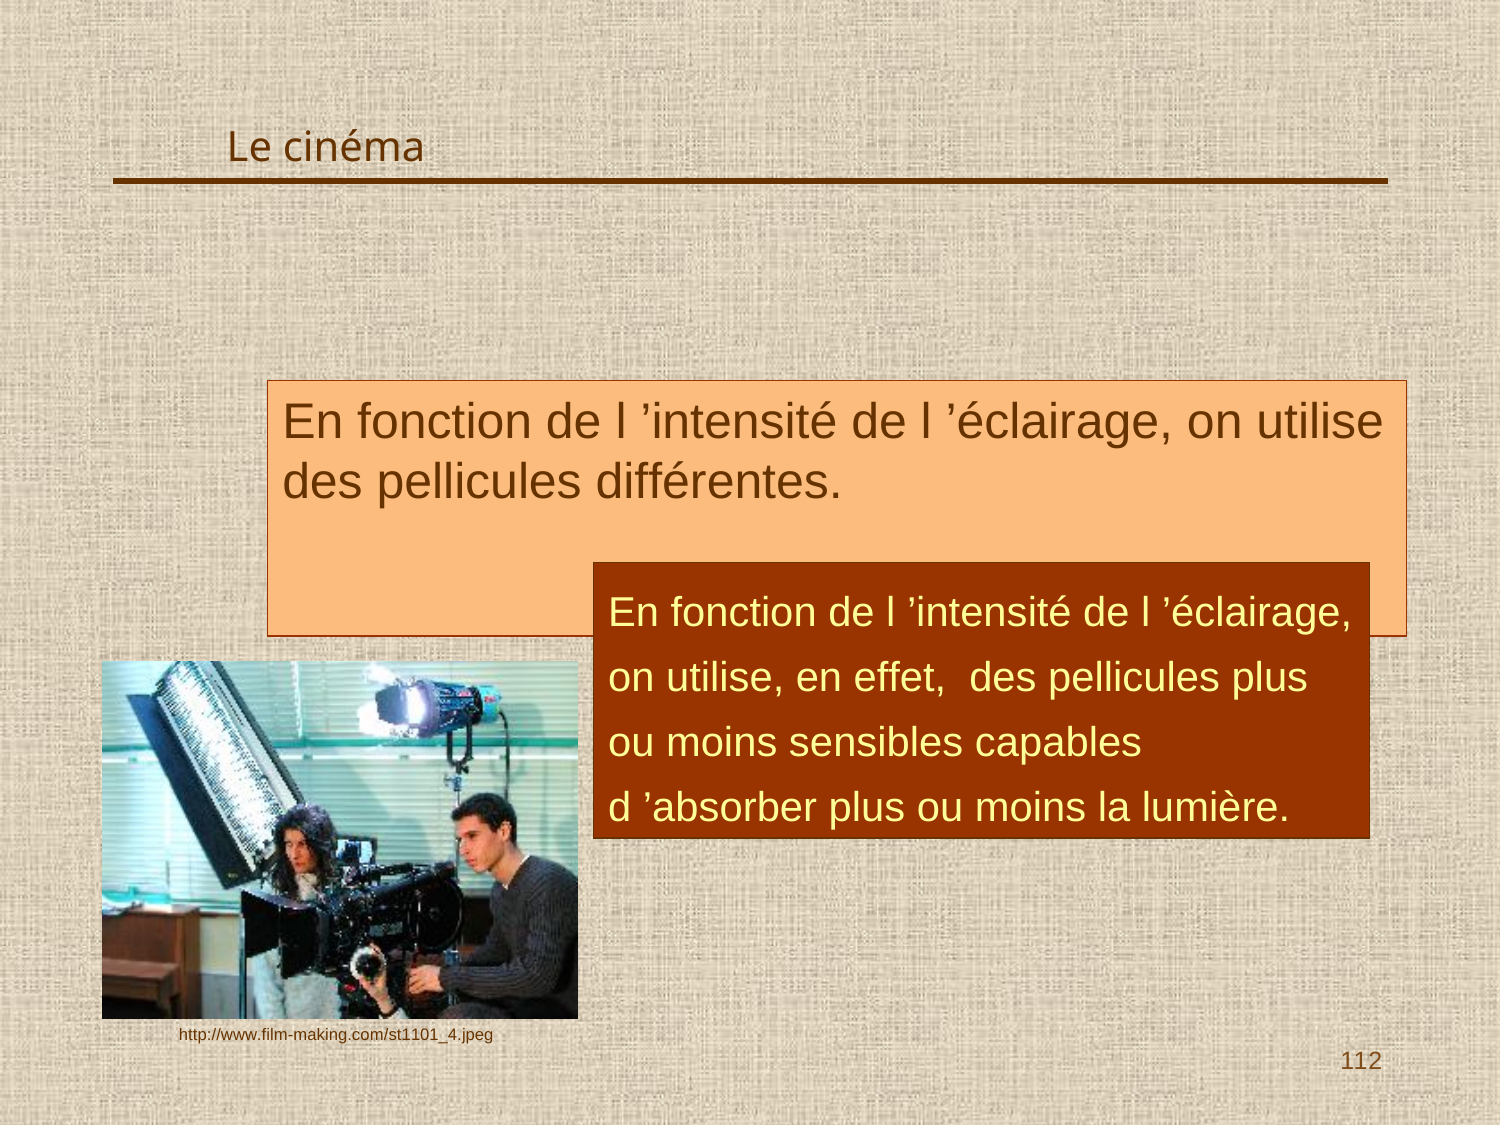

Le cinéma
En fonction de l ’intensité de l ’éclairage, on utilise des pellicules différentes.
Vrai / Faux ?
En fonction de l ’intensité de l ’éclairage, on utilise, en effet, des pellicules plus ou moins sensibles capables d ’absorber plus ou moins la lumière.
http://www.film-making.com/st1101_4.jpeg
112